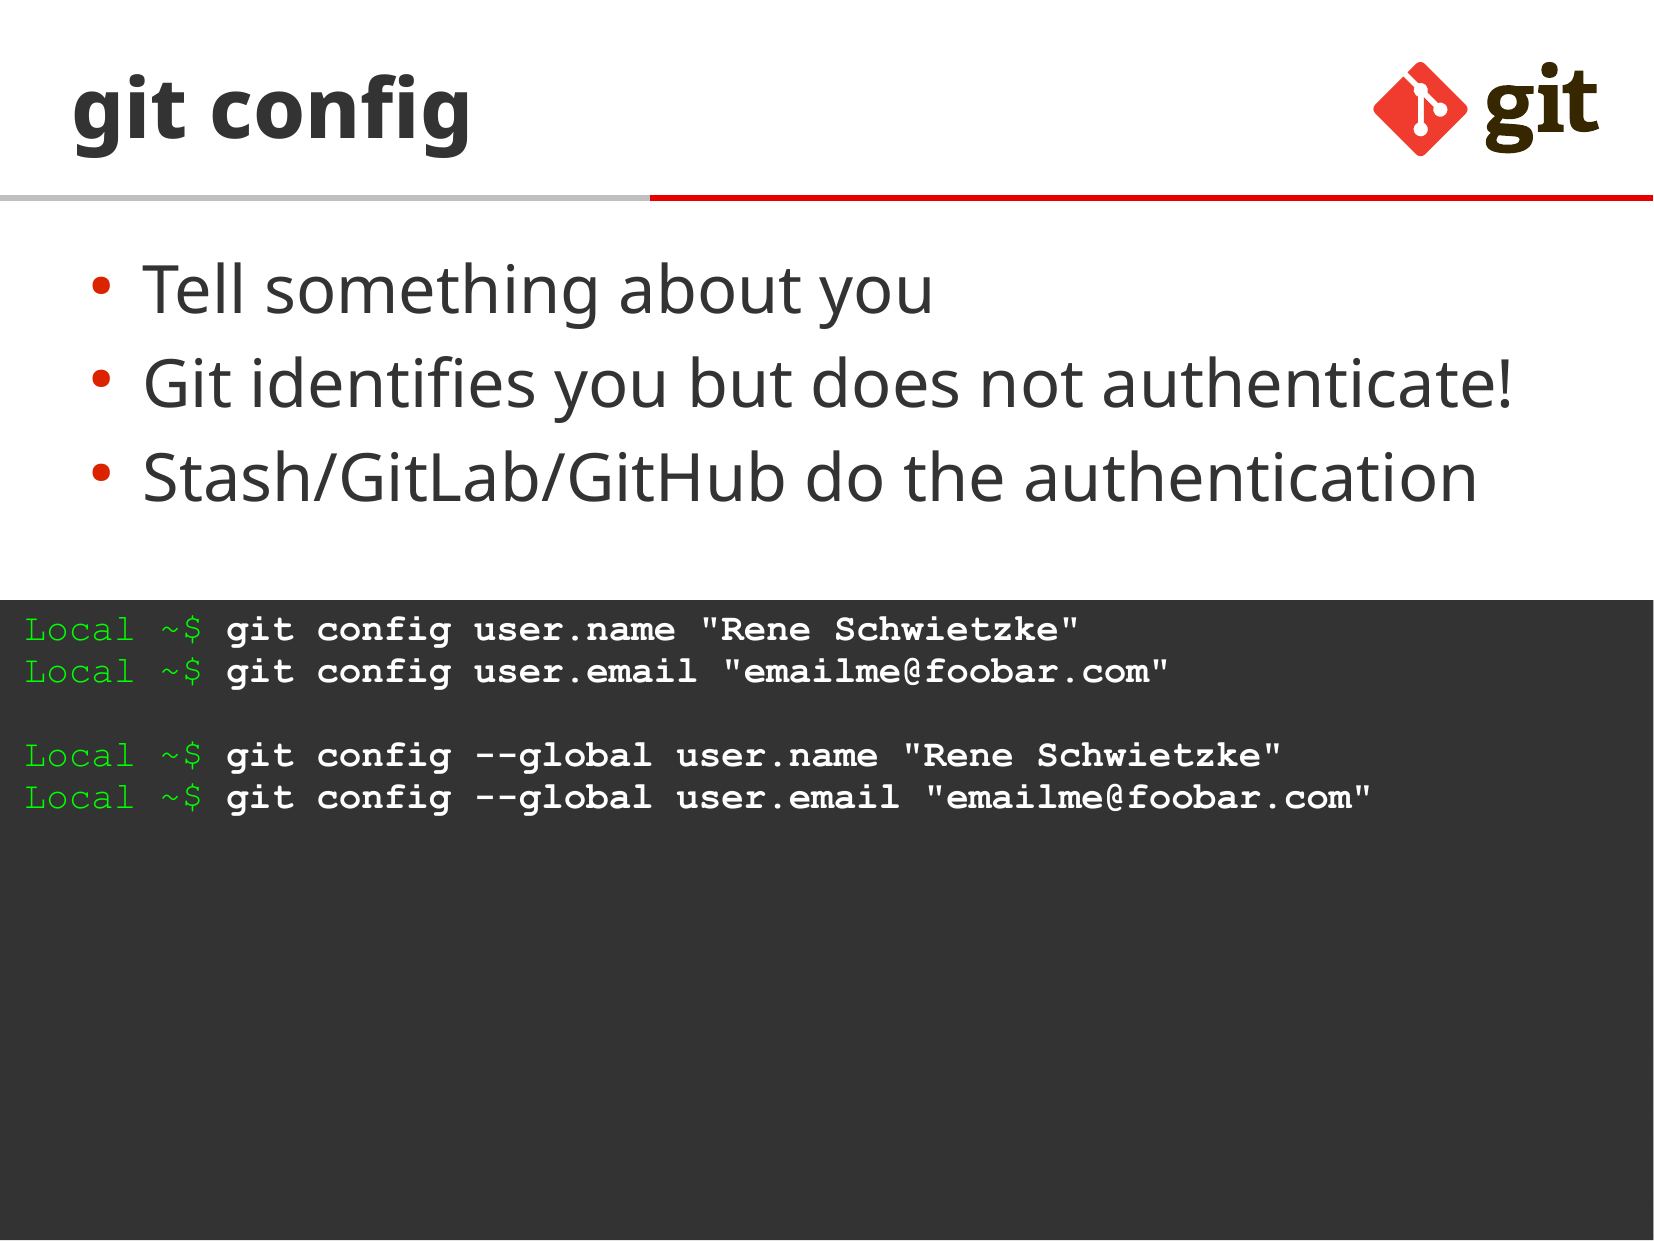

# git config
Tell something about you
Git identifies you but does not authenticate!
Stash/GitLab/GitHub do the authentication
Local ~$ git config user.name "Rene Schwietzke"
Local ~$ git config user.email "emailme@foobar.com"
Local ~$ git config --global user.name "Rene Schwietzke"
Local ~$ git config --global user.email "emailme@foobar.com"
17